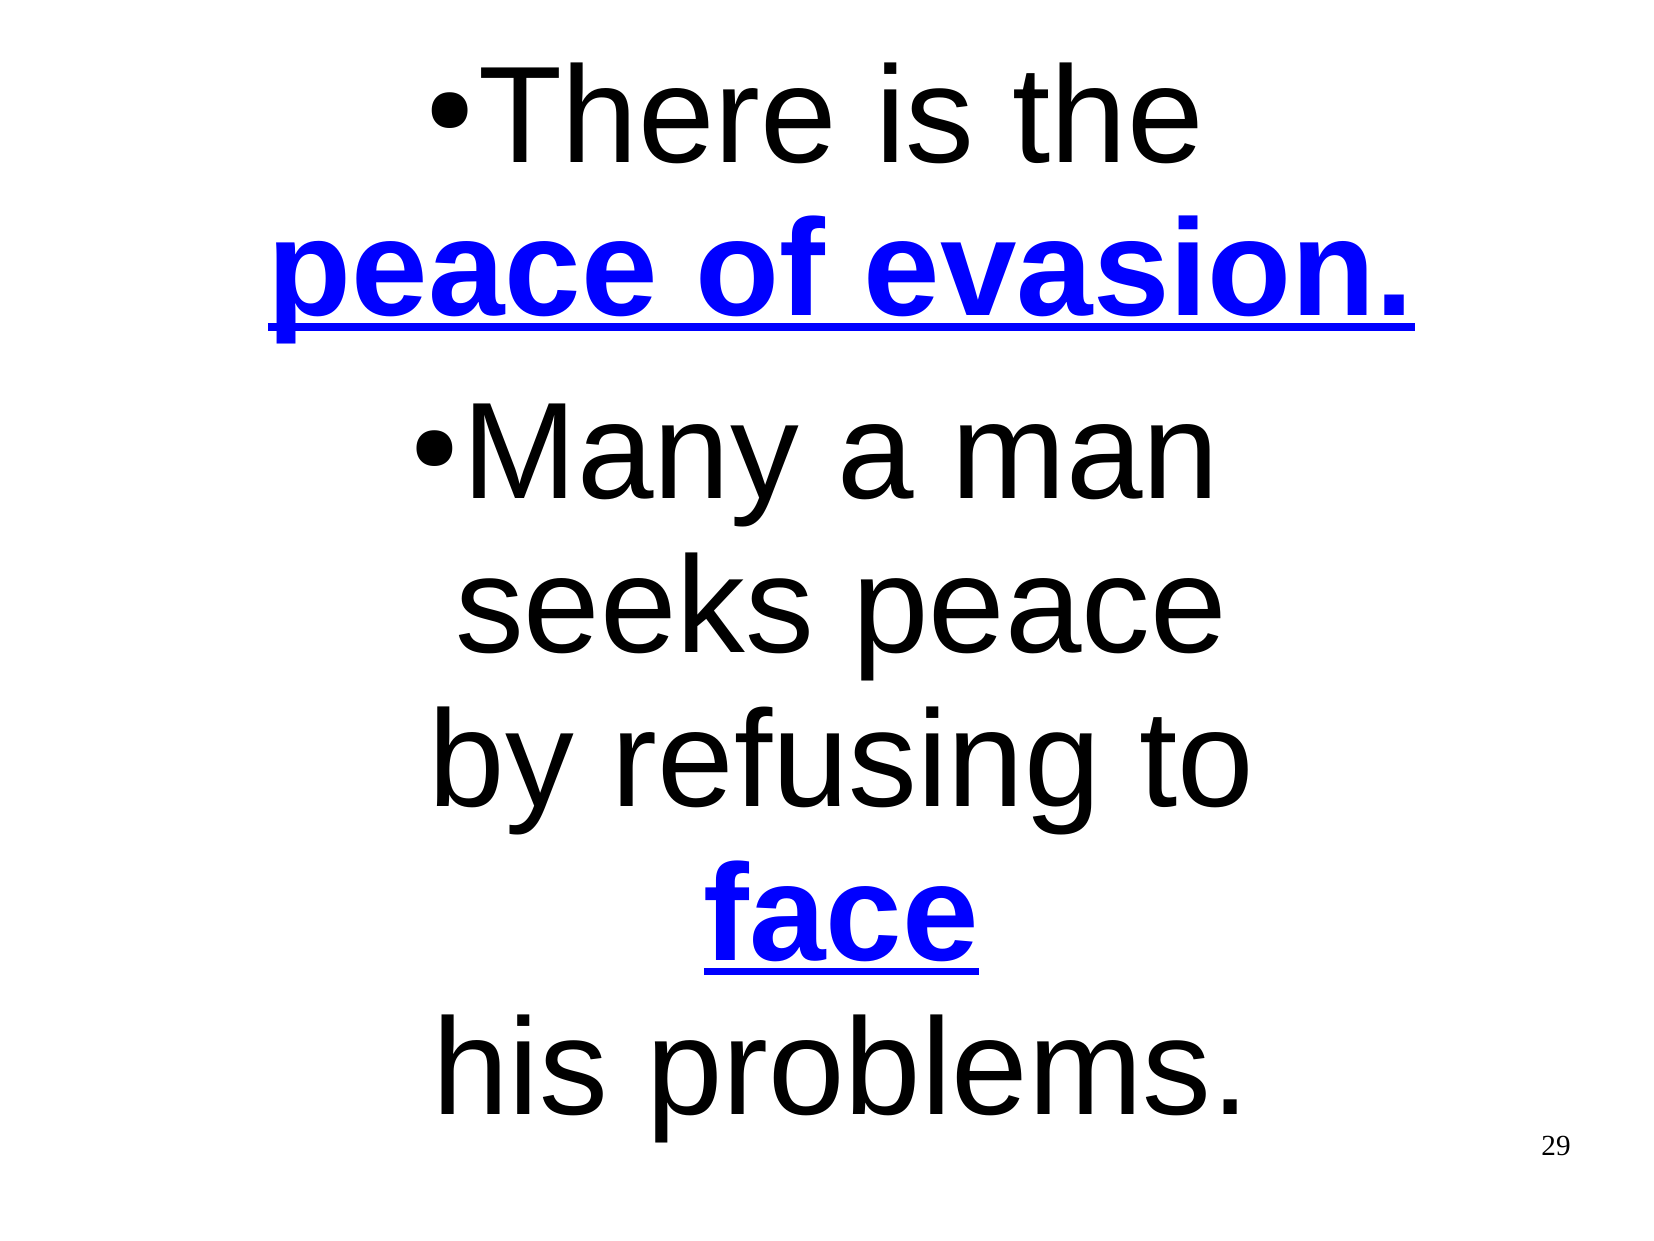

# There is the peace of evasion.
Many a man
seeks peace
by refusing to
face
his problems.
29